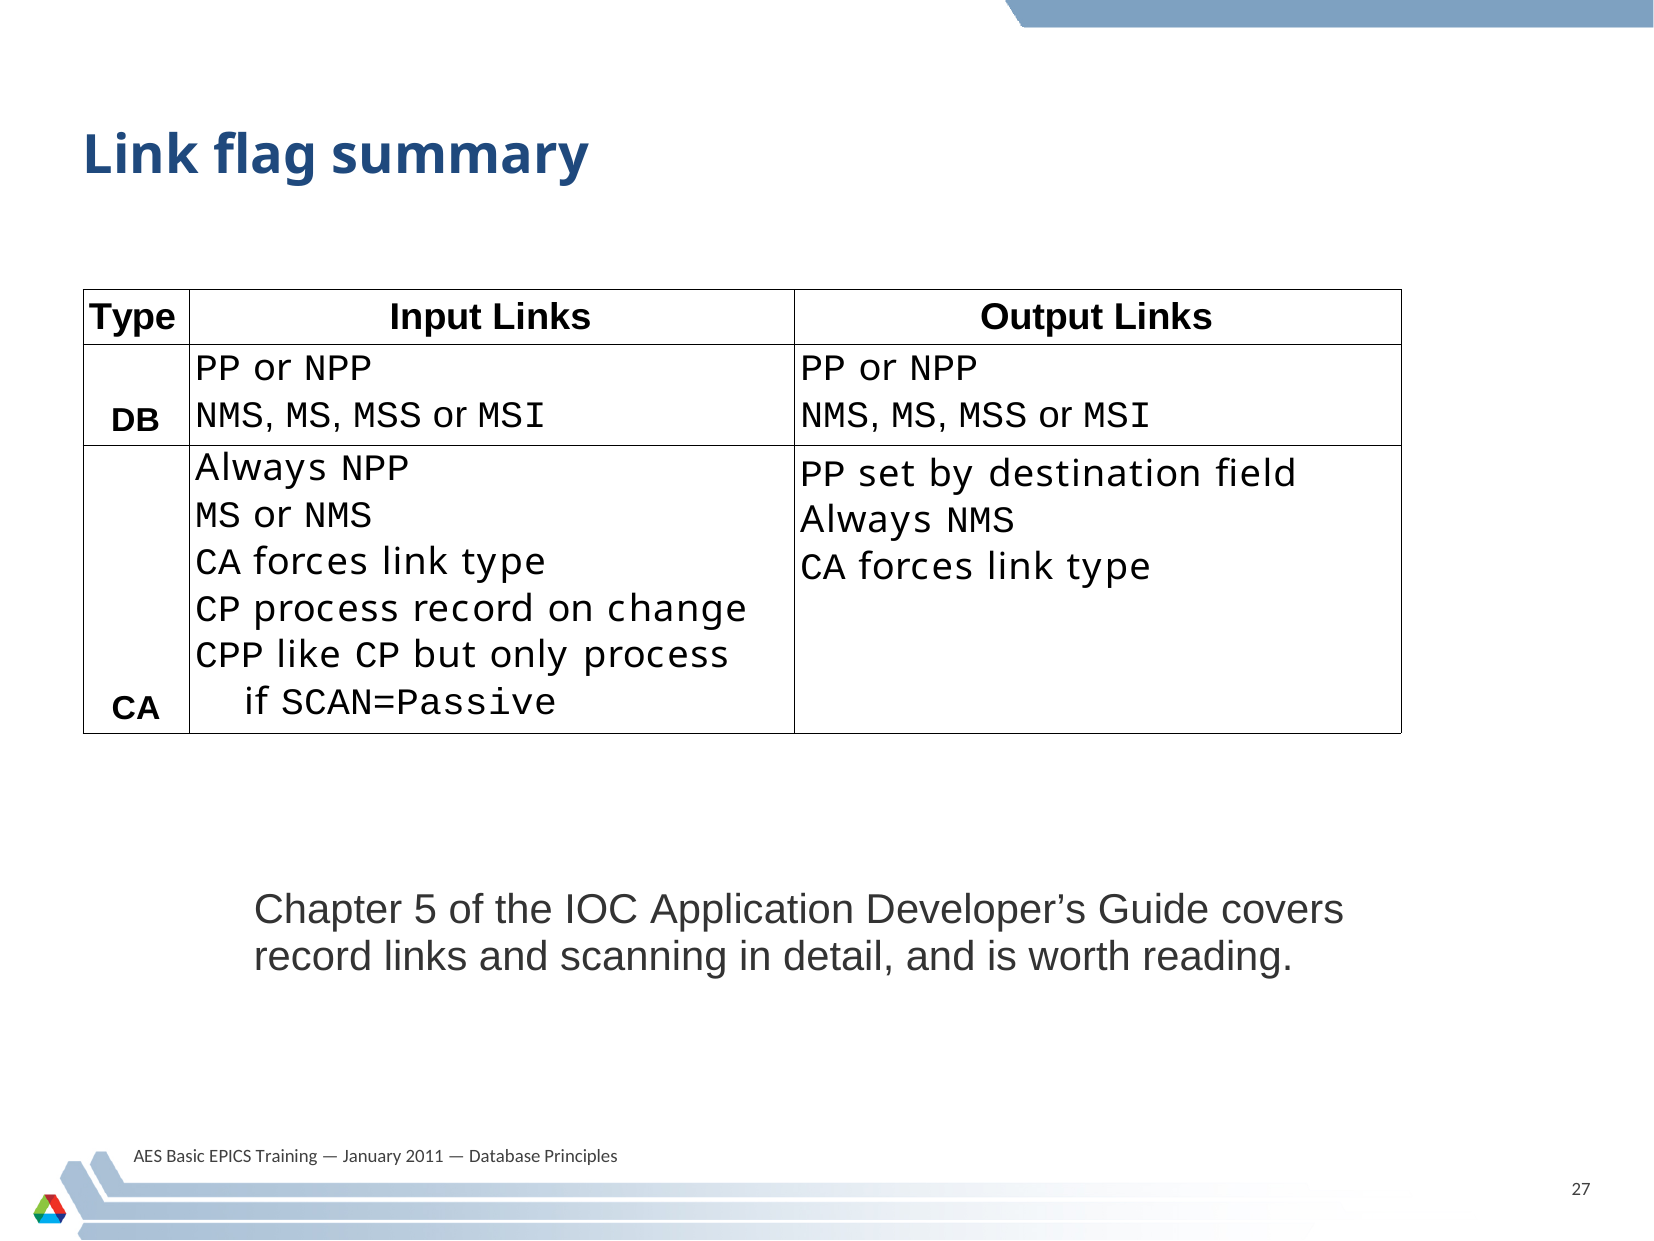

# Link flag summary
Chapter 5 of the IOC Application Developer’s Guide covers
record links and scanning in detail, and is worth reading.
AES Basic EPICS Training — January 2011 — Database Principles
27